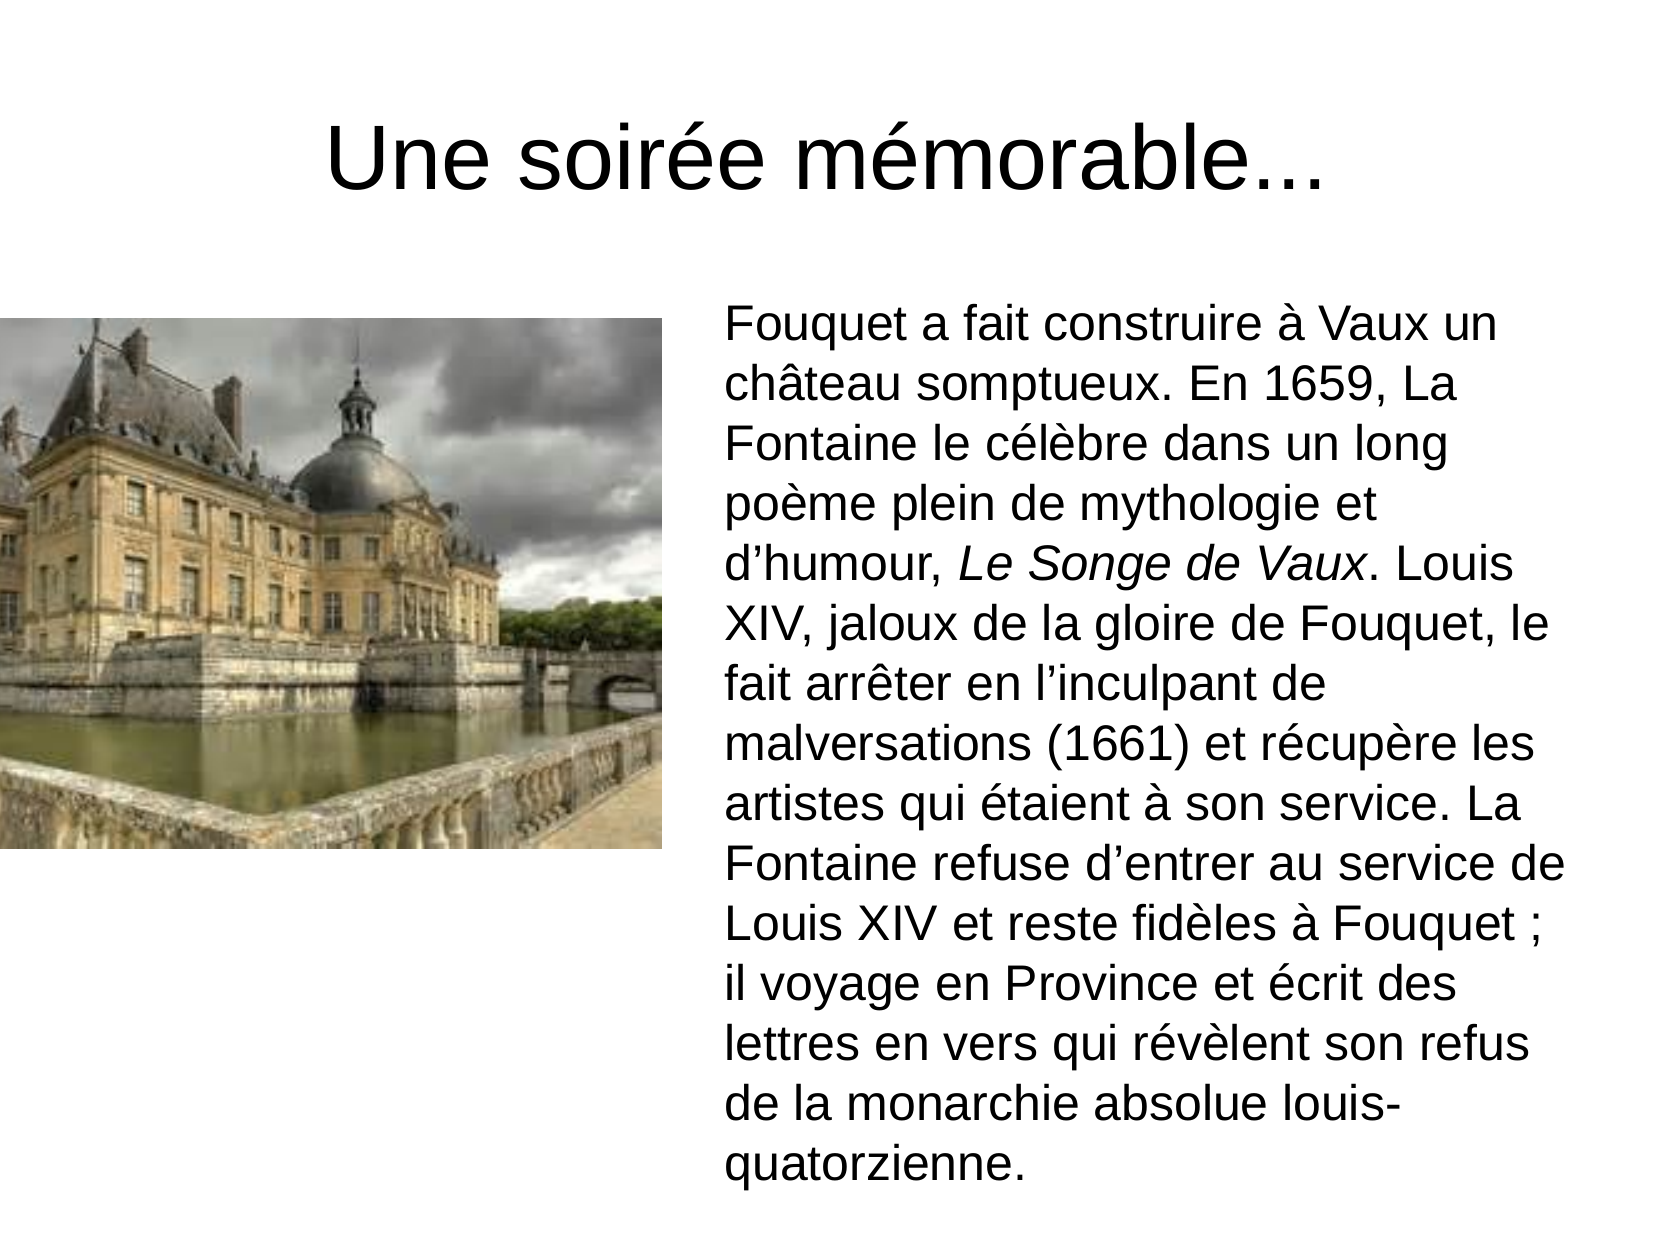

# Une soirée mémorable...
Fouquet a fait construire à Vaux un château somptueux. En 1659, La Fontaine le célèbre dans un long poème plein de mythologie et d’humour, Le Songe de Vaux. Louis XIV, jaloux de la gloire de Fouquet, le fait arrêter en l’inculpant de malversations (1661) et récupère les artistes qui étaient à son service. La Fontaine refuse d’entrer au service de Louis XIV et reste fidèles à Fouquet ; il voyage en Province et écrit des lettres en vers qui révèlent son refus de la monarchie absolue louis-quatorzienne.